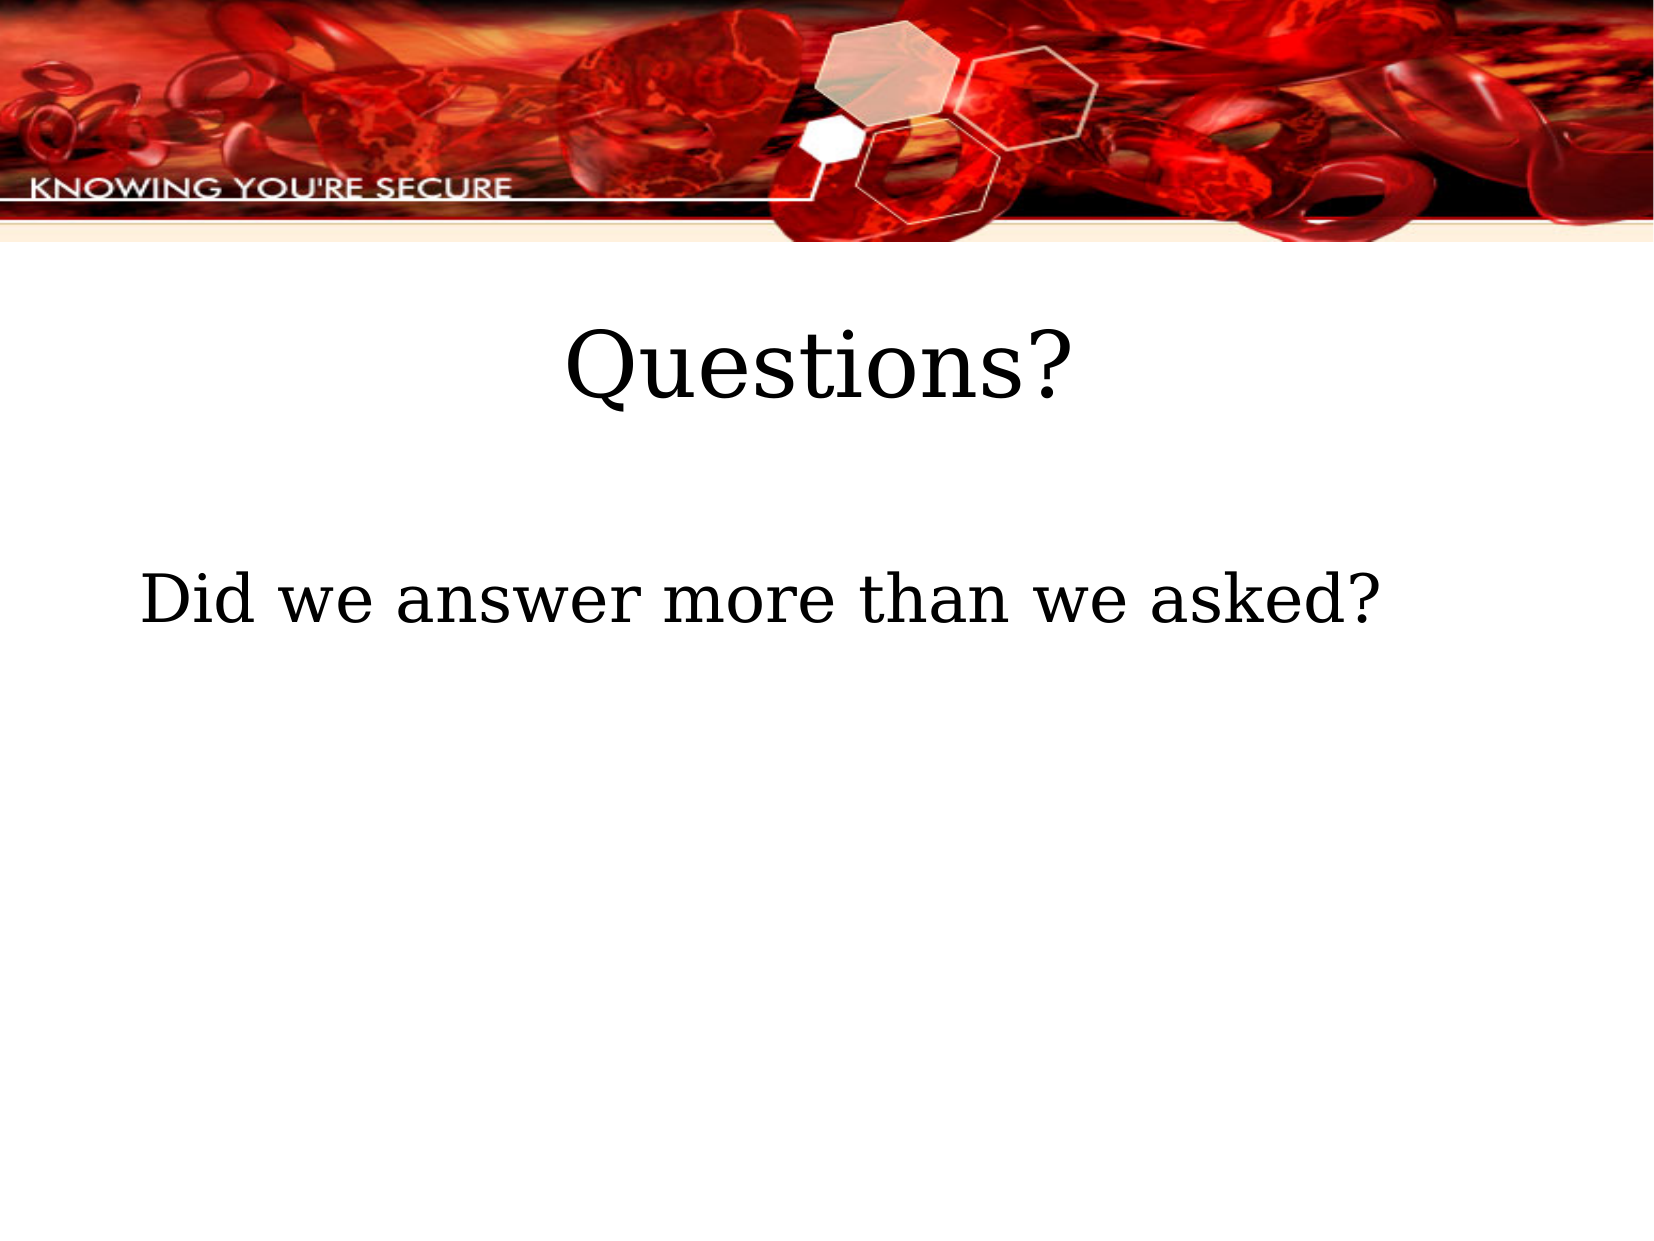

# Questions?
Did we answer more than we asked?